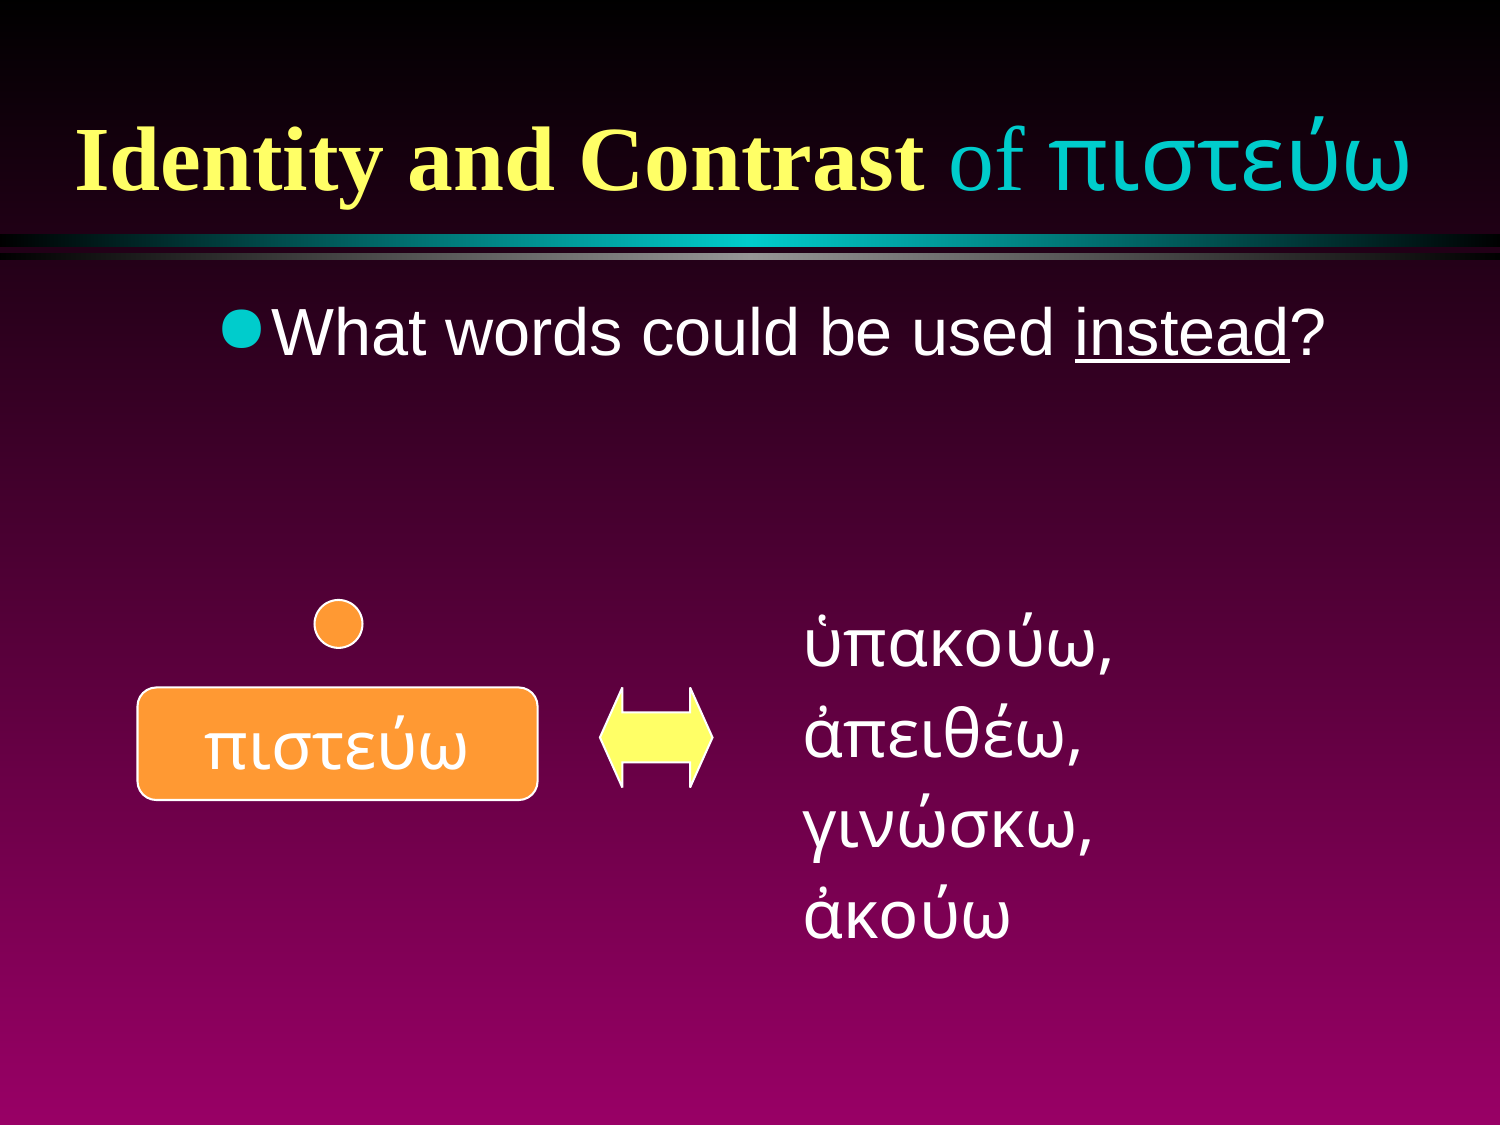

# Identity and Contrast of πιστεύω
What words could be used instead?
ὑπακούω, ἀπειθέω, γινώσκω, ἀκούω
πιστεύω